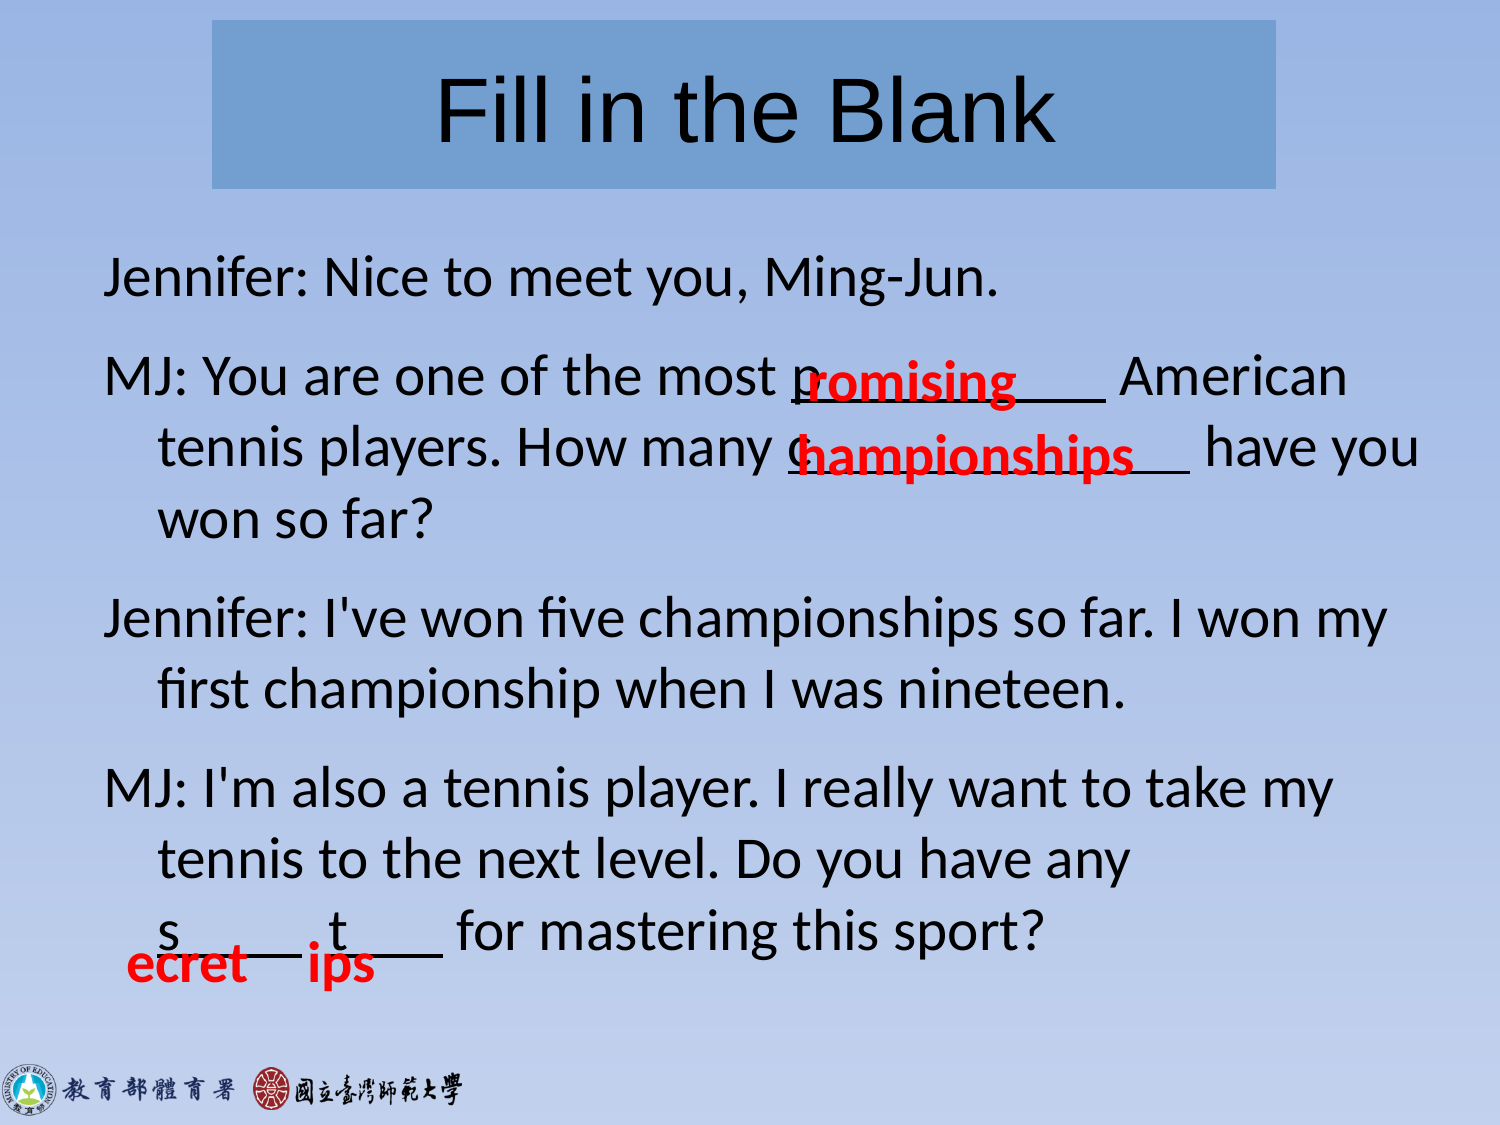

Fill in the Blank
| |
| --- |
# Jennifer: Nice to meet you, Ming-Jun.
MJ: You are one of the most p American tennis players. How many c have you won so far?
Jennifer: I've won five championships so far. I won my first championship when I was nineteen.
MJ: I'm also a tennis player. I really want to take my tennis to the next level. Do you have any s t for mastering this sport?
romising
hampionships
ecret
ips